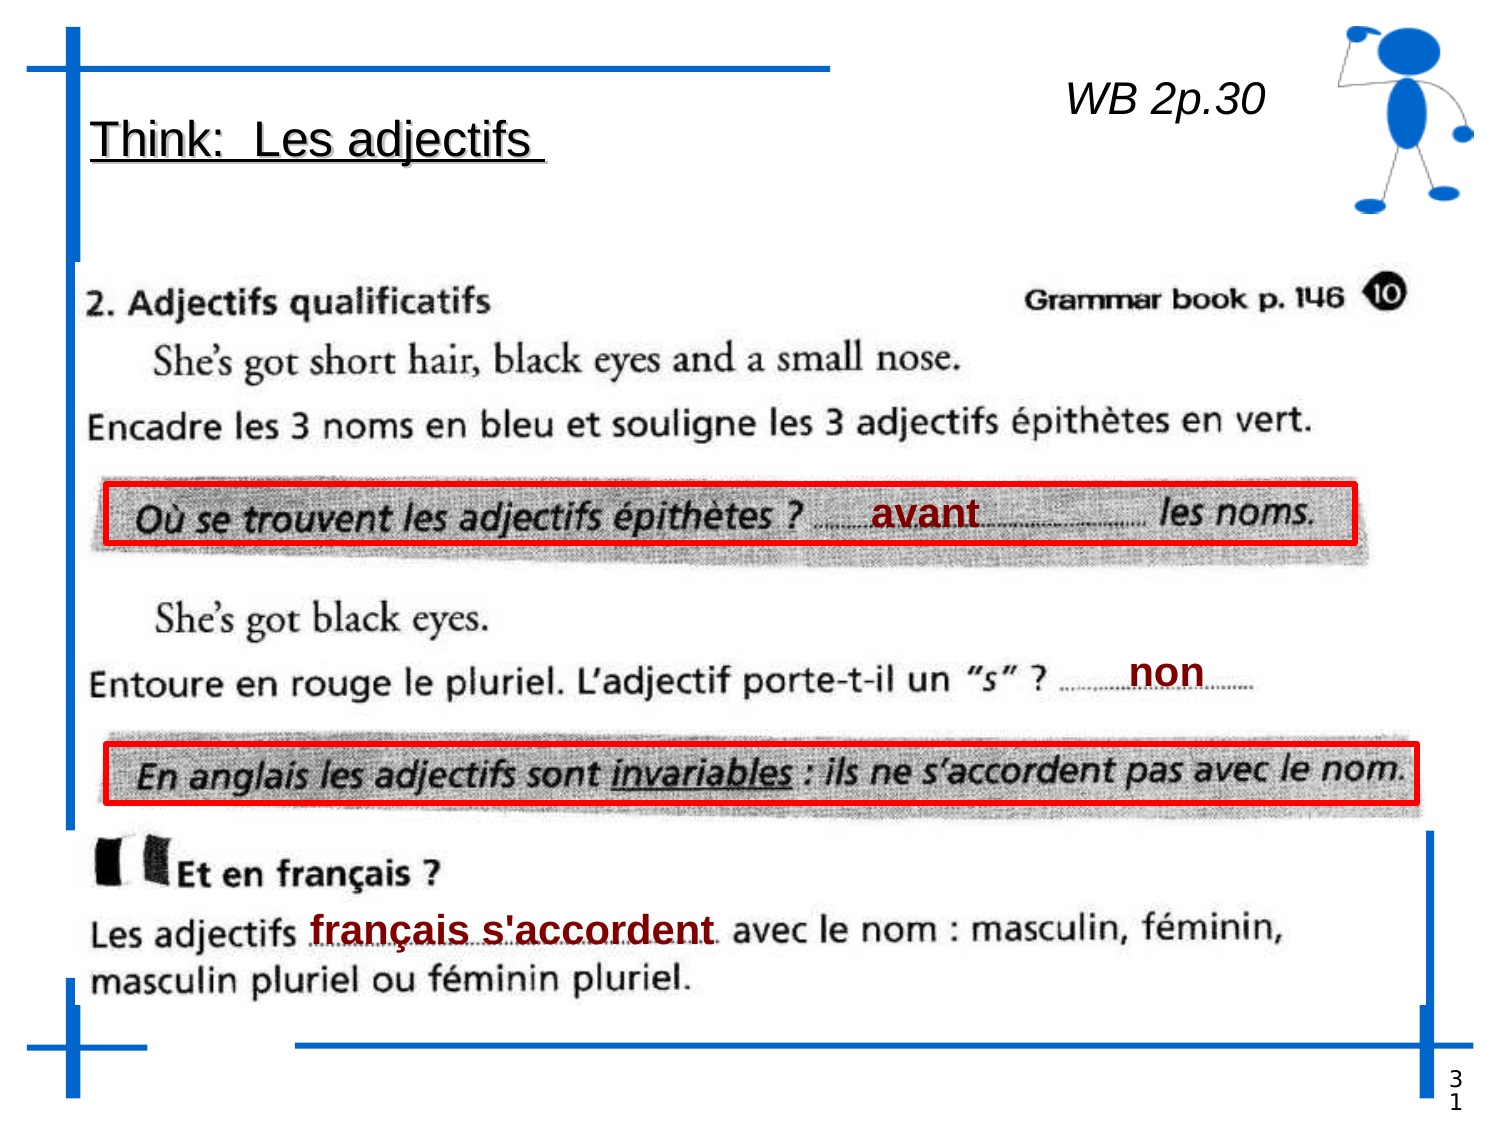

# Think: Les adjectifs
WB 2p.30
Les adjectifs qualificatifs
En anglais, les adjectifs épithètes se placent avant le nom et ils sont invariables.
exemple : Mes frères ont les cheveux longs→
My brothers have got long hair.
Book p.146
avant
non
français s'accordent